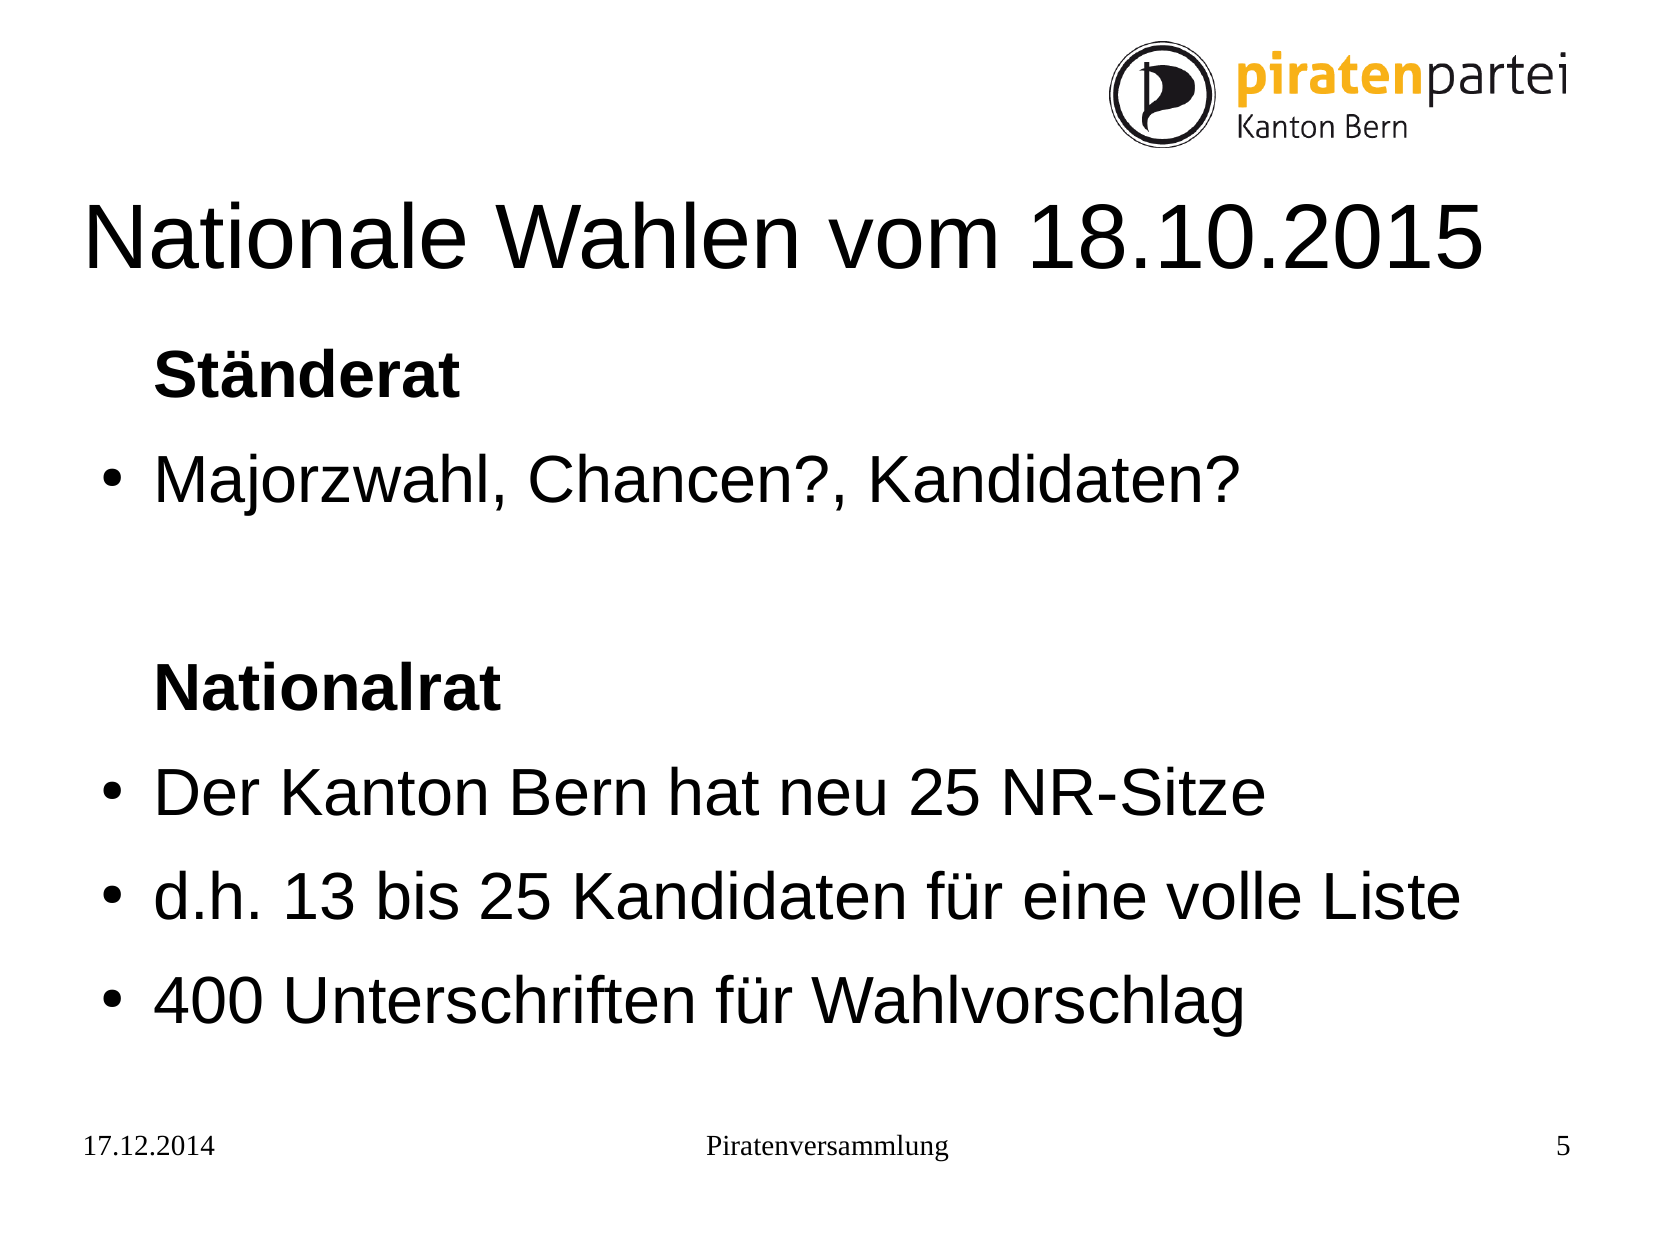

# Nationale Wahlen vom 18.10.2015
Ständerat
Majorzwahl, Chancen?, Kandidaten?
Nationalrat
Der Kanton Bern hat neu 25 NR-Sitze
d.h. 13 bis 25 Kandidaten für eine volle Liste
400 Unterschriften für Wahlvorschlag
17.12.2014
Piratenversammlung
5